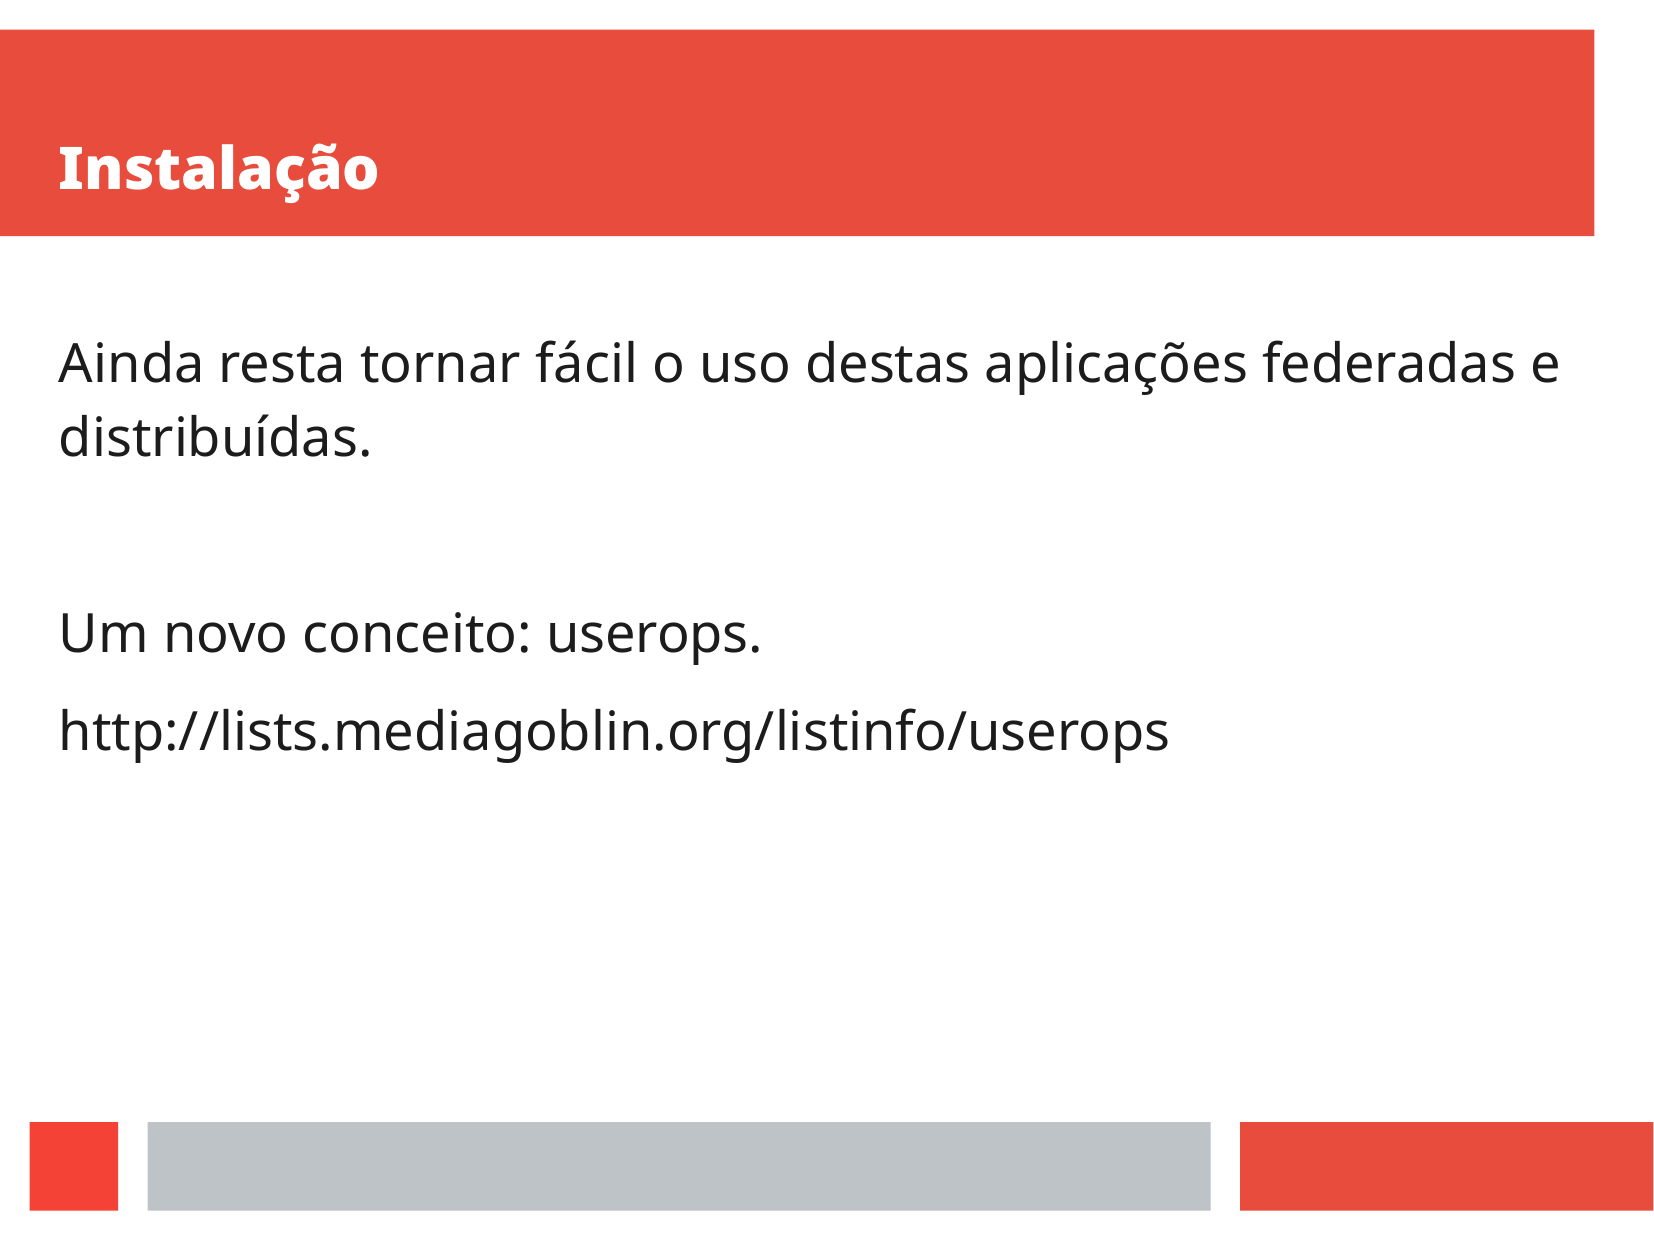

# Instalação
Ainda resta tornar fácil o uso destas aplicações federadas e distribuídas.
Um novo conceito: userops.
http://lists.mediagoblin.org/listinfo/userops